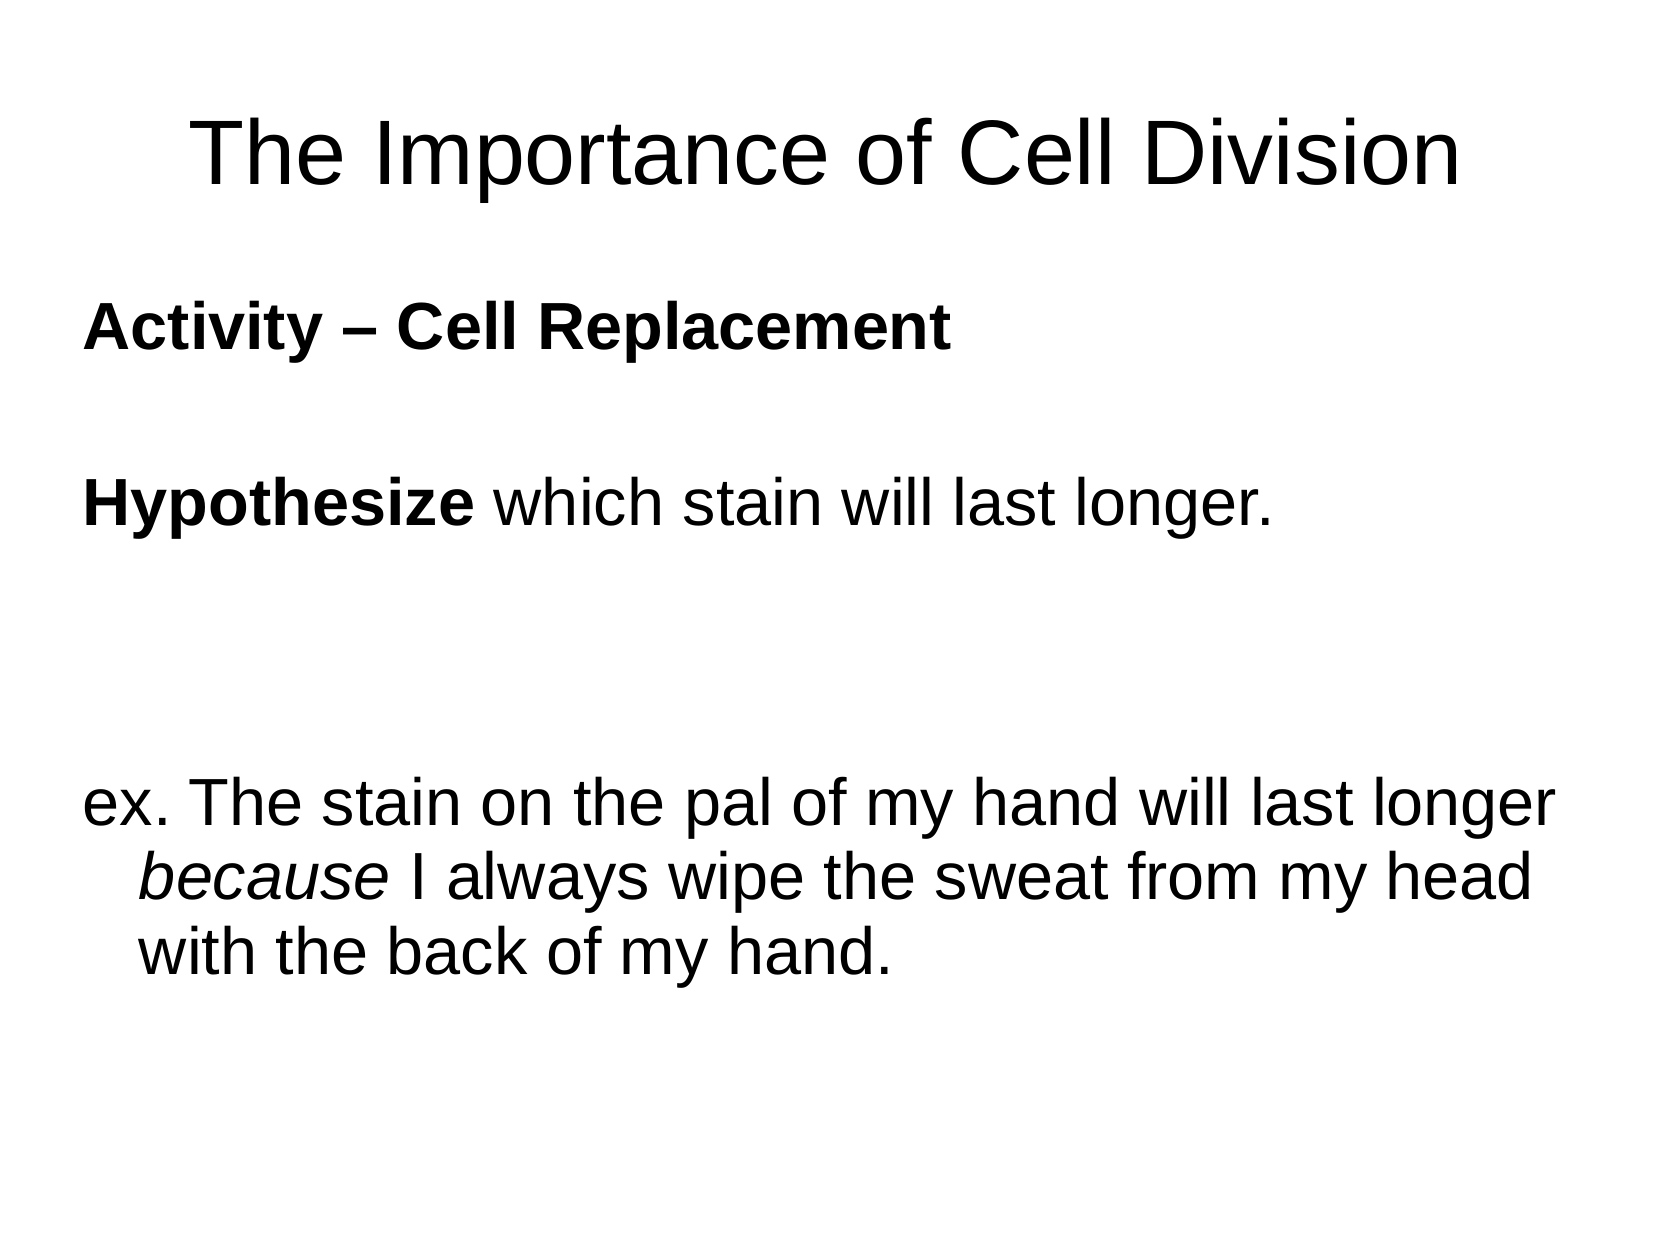

# The Importance of Cell Division
Activity – Cell Replacement
Hypothesize which stain will last longer.
A hypothesis is a statement predicting what will happen based on evidence. Hypotheses often have the word “because”.
ex. The stain on the pal of my hand will last longer because I always wipe the sweat from my head with the back of my hand.